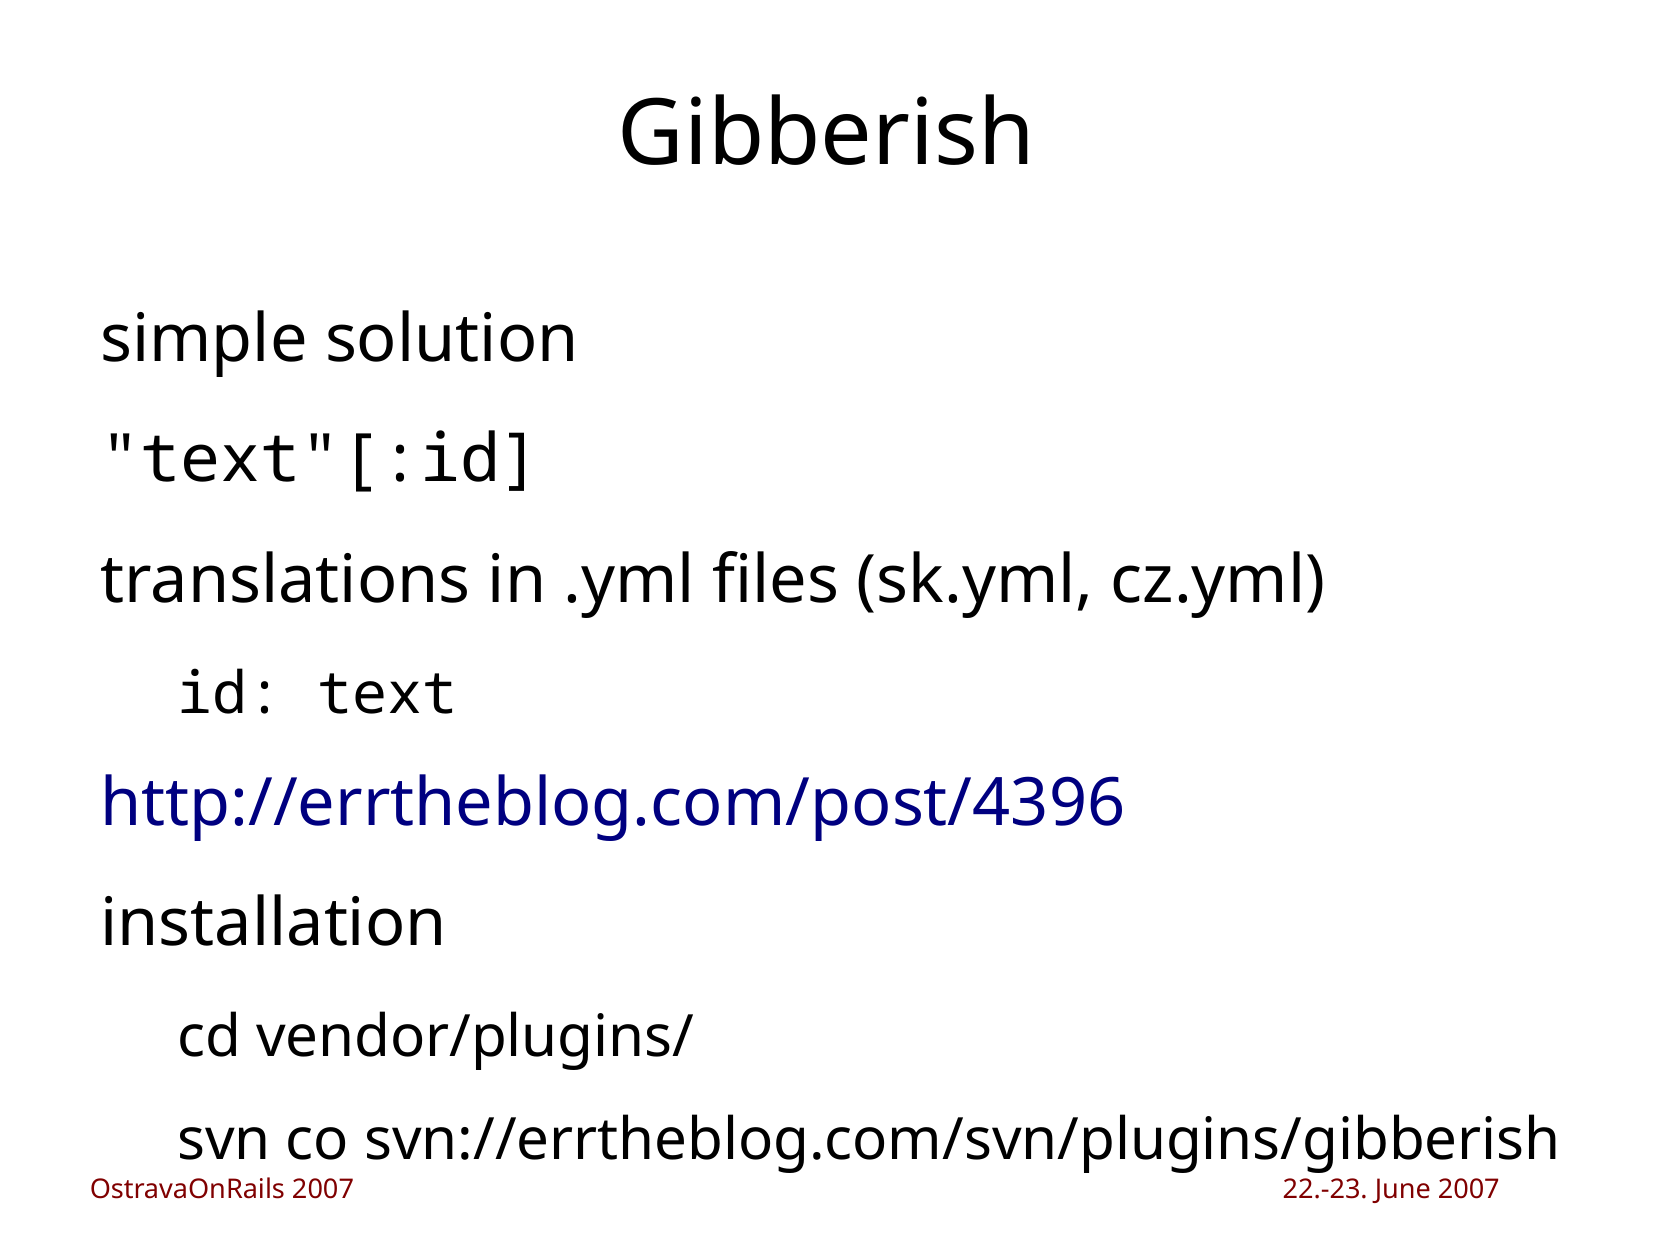

# Gibberish
simple solution
"text"[:id]
translations in .yml files (sk.yml, cz.yml)
id: text
http://errtheblog.com/post/4396
installation
cd vendor/plugins/
svn co svn://errtheblog.com/svn/plugins/gibberish